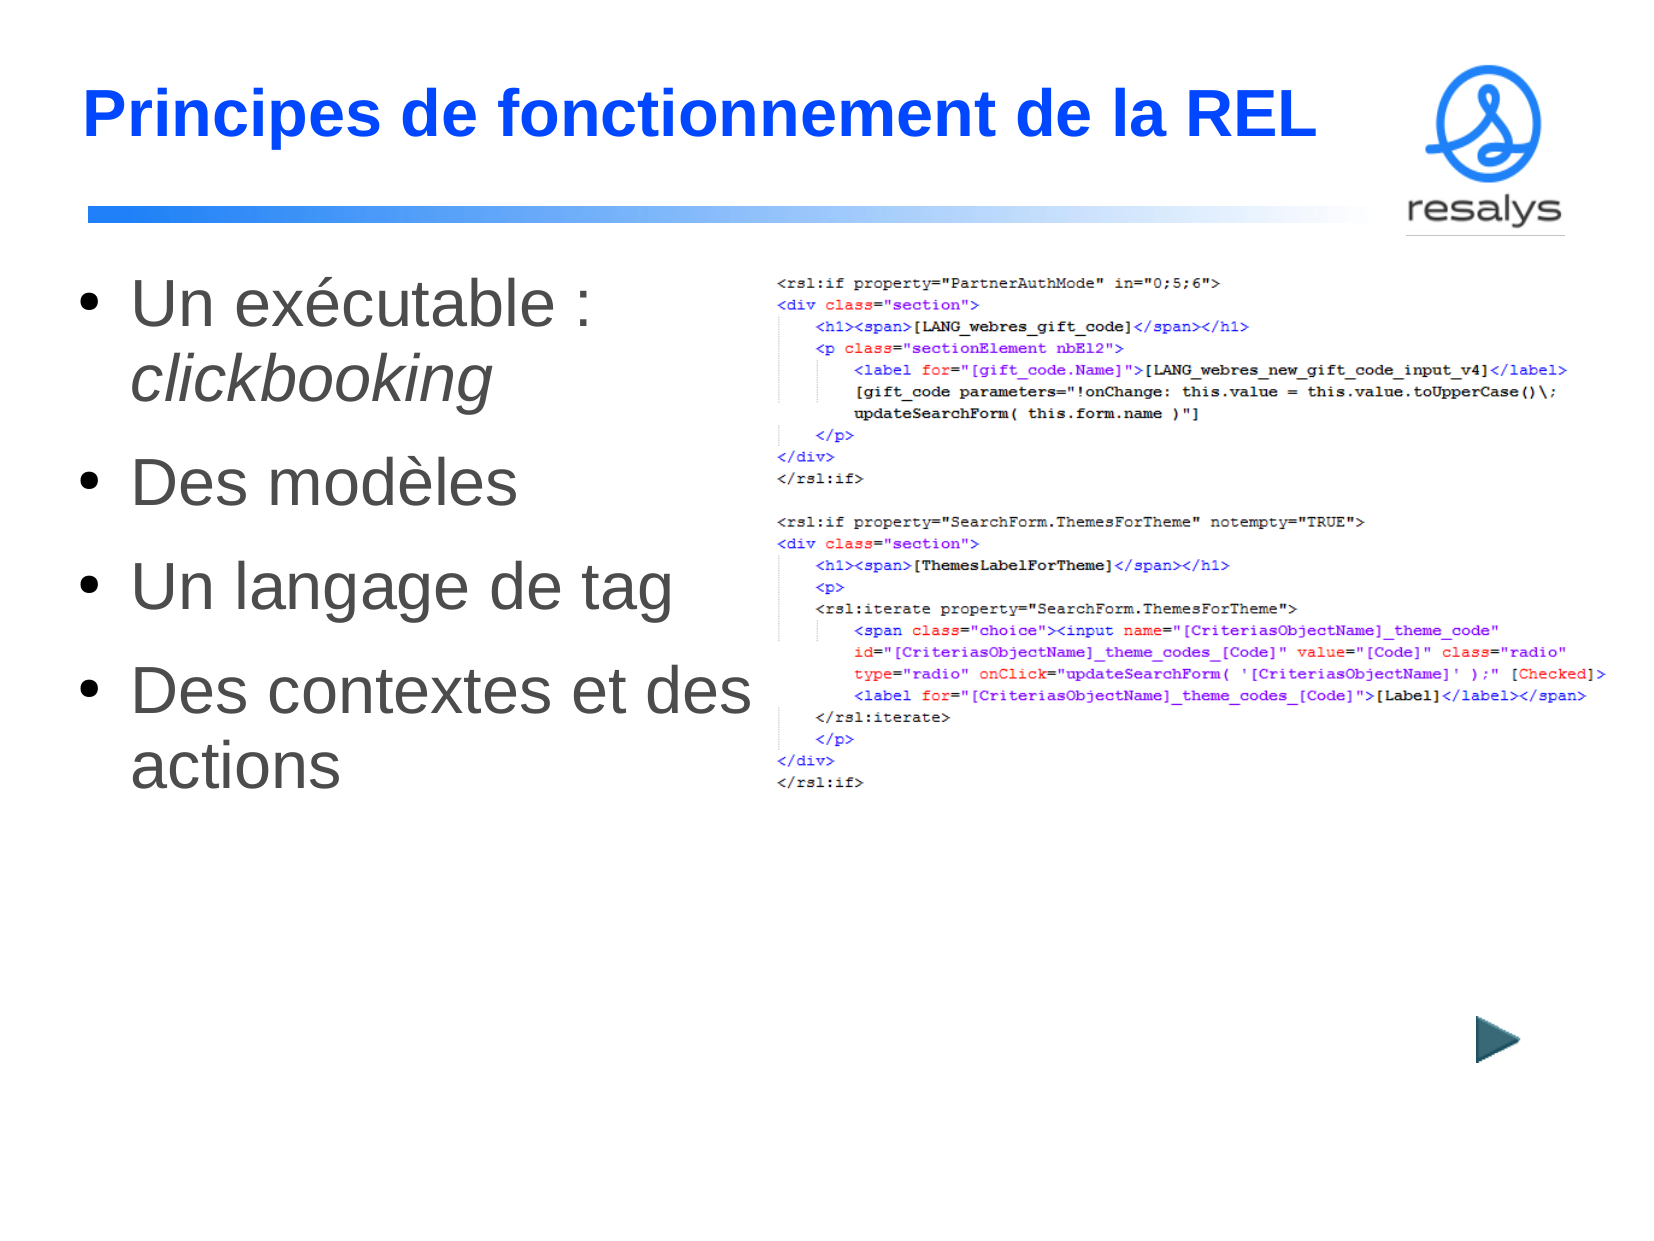

# Principes de fonctionnement de la REL
Un exécutable : clickbooking
Des modèles
Un langage de tag
Des contextes et des actions